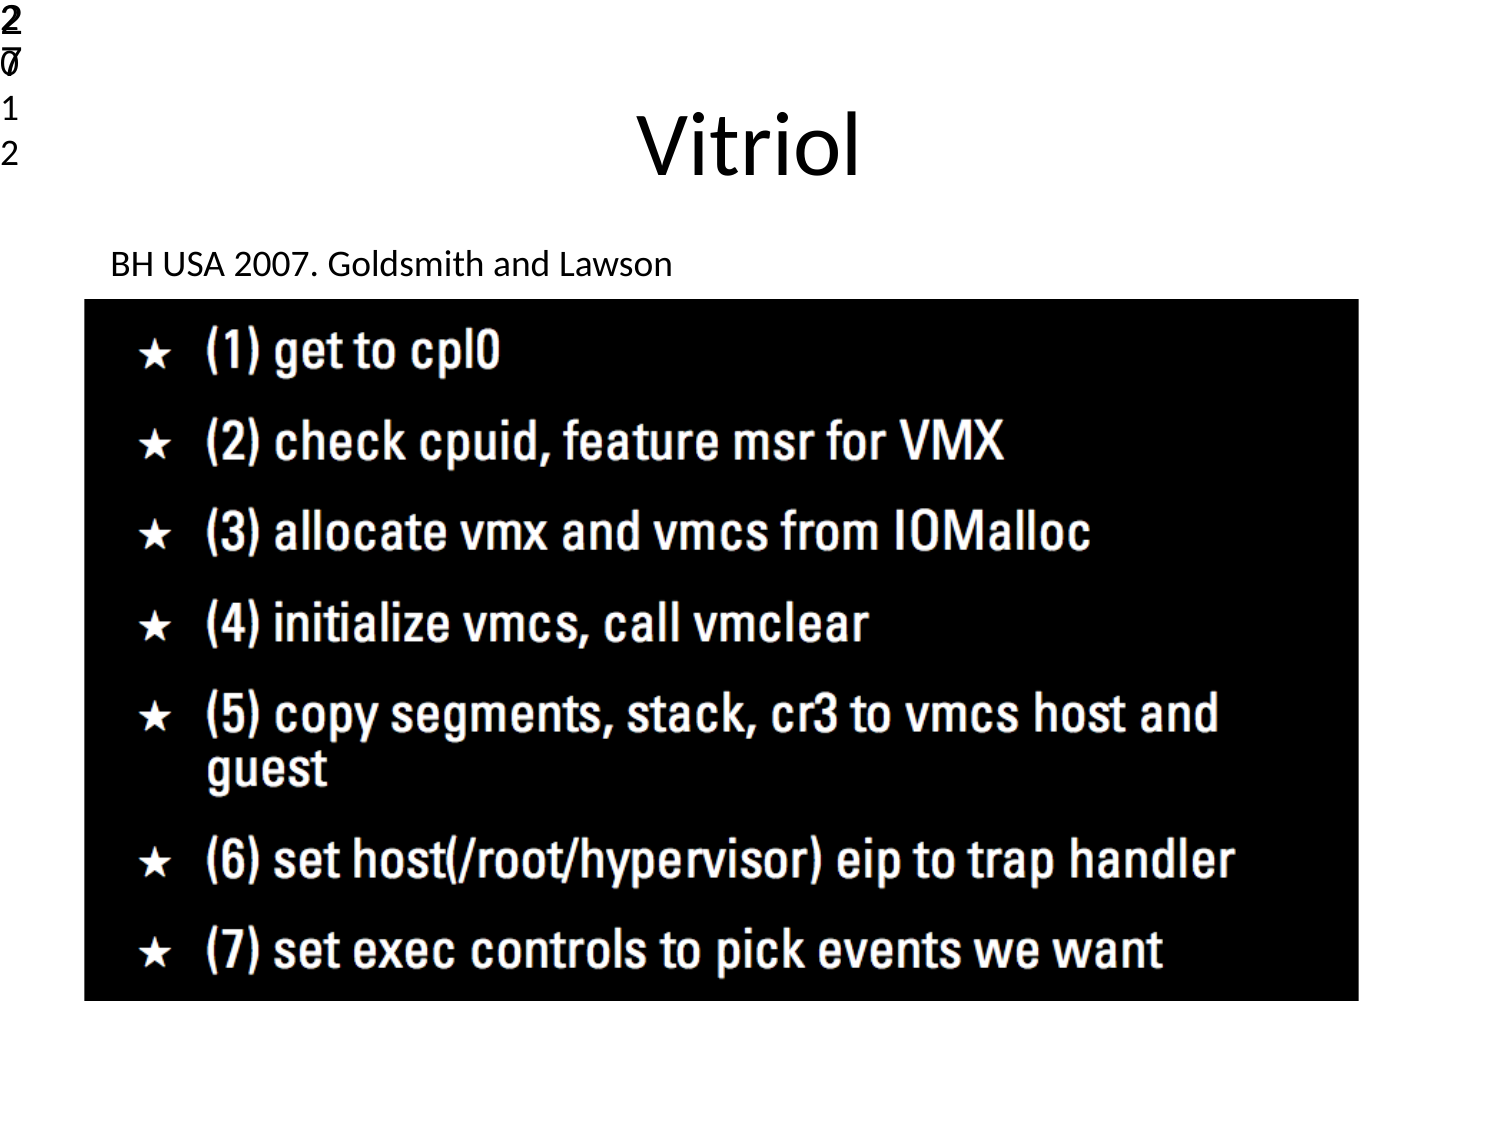

2012
# Vitriol
BH USA 2007. Goldsmith and Lawson